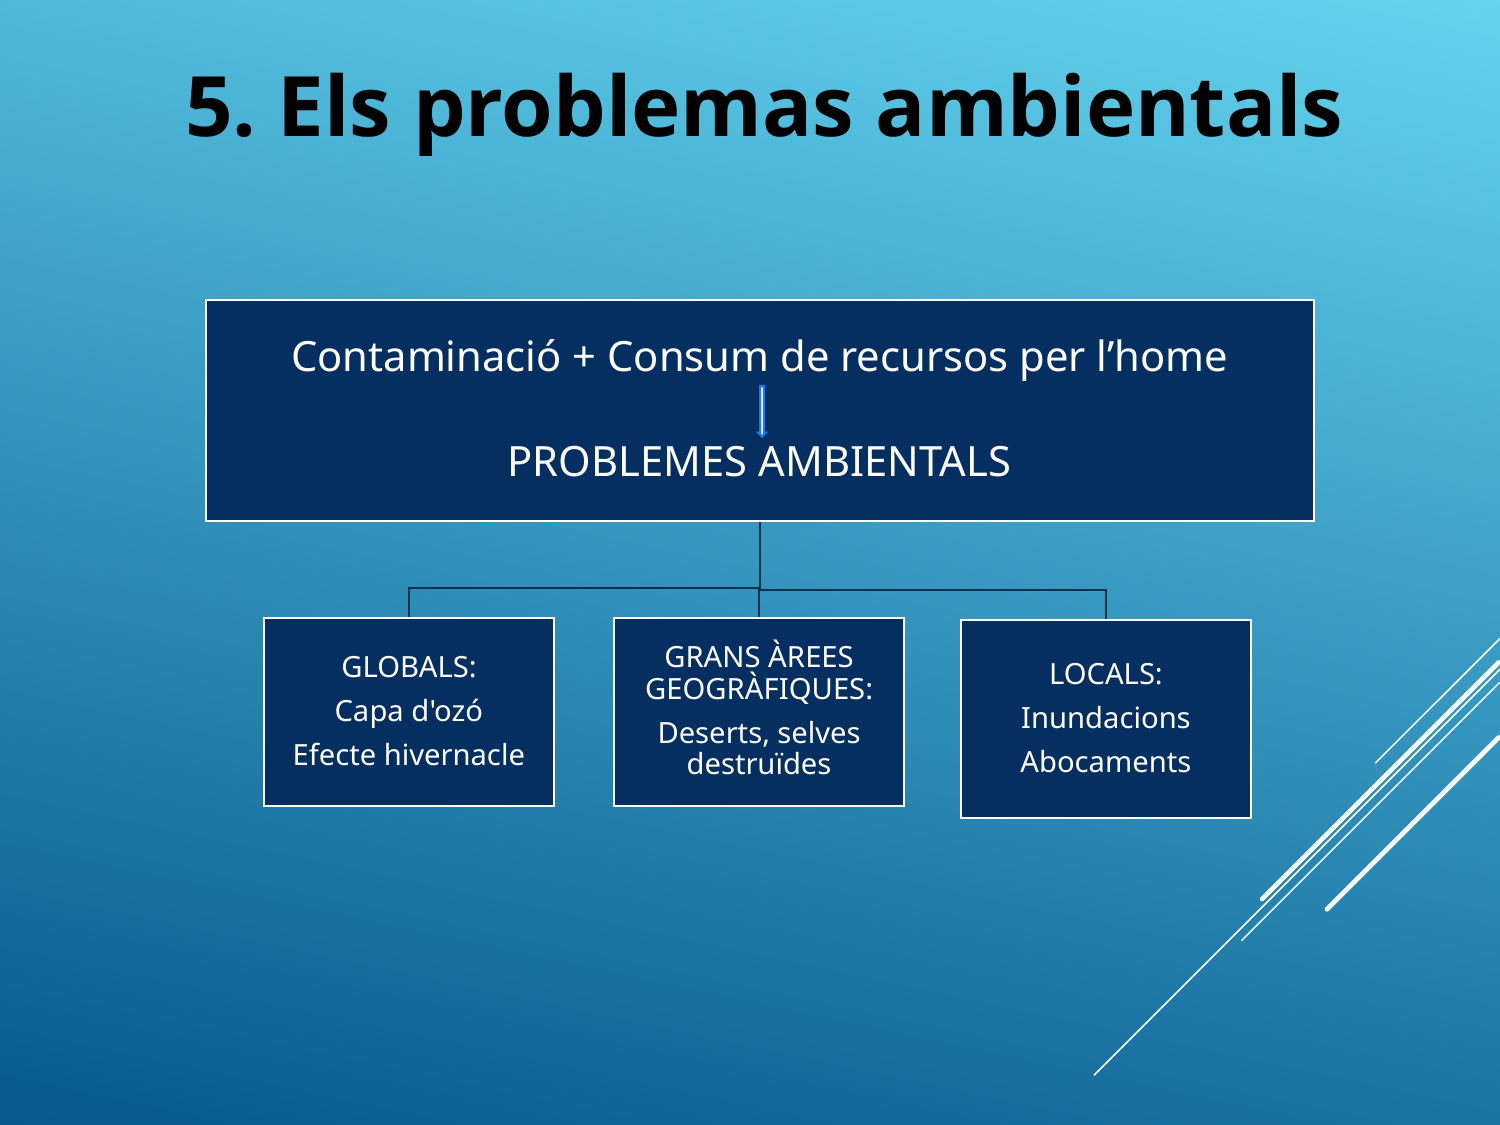

5. Els problemas ambientals
Contaminació + Consum de recursos per l’home
PROBLEMES AMBIENTALS
GLOBALS:
Capa d'ozó
Efecte hivernacle
GRANS ÀREES GEOGRÀFIQUES:
Deserts, selves destruïdes
LOCALS:
Inundacions
Abocaments